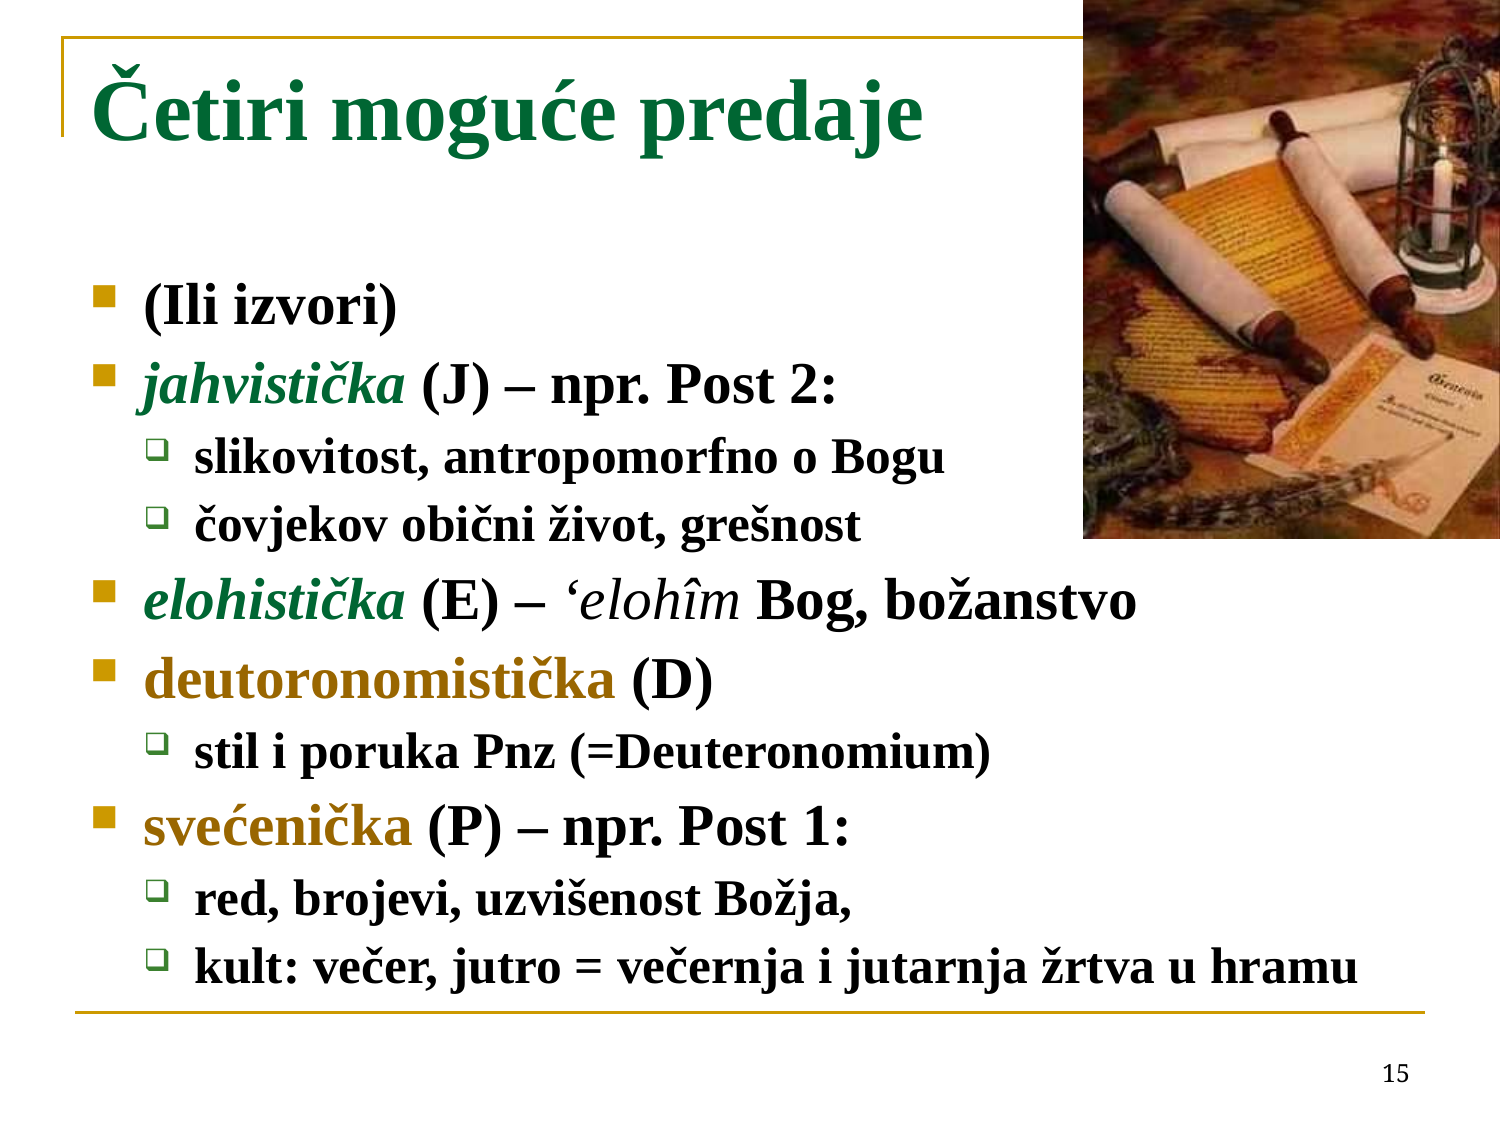

# Četiri moguće predaje
(Ili izvori)
jahvistička (J) – npr. Post 2:
slikovitost, antropomorfno o Bogu
čovjekov obični život, grešnost
elohistička (E) – ‘elohîm Bog, božanstvo
deutoronomistička (D)
stil i poruka Pnz (=Deuteronomium)
svećenička (P) – npr. Post 1:
red, brojevi, uzvišenost Božja,
kult: večer, jutro = večernja i jutarnja žrtva u hramu